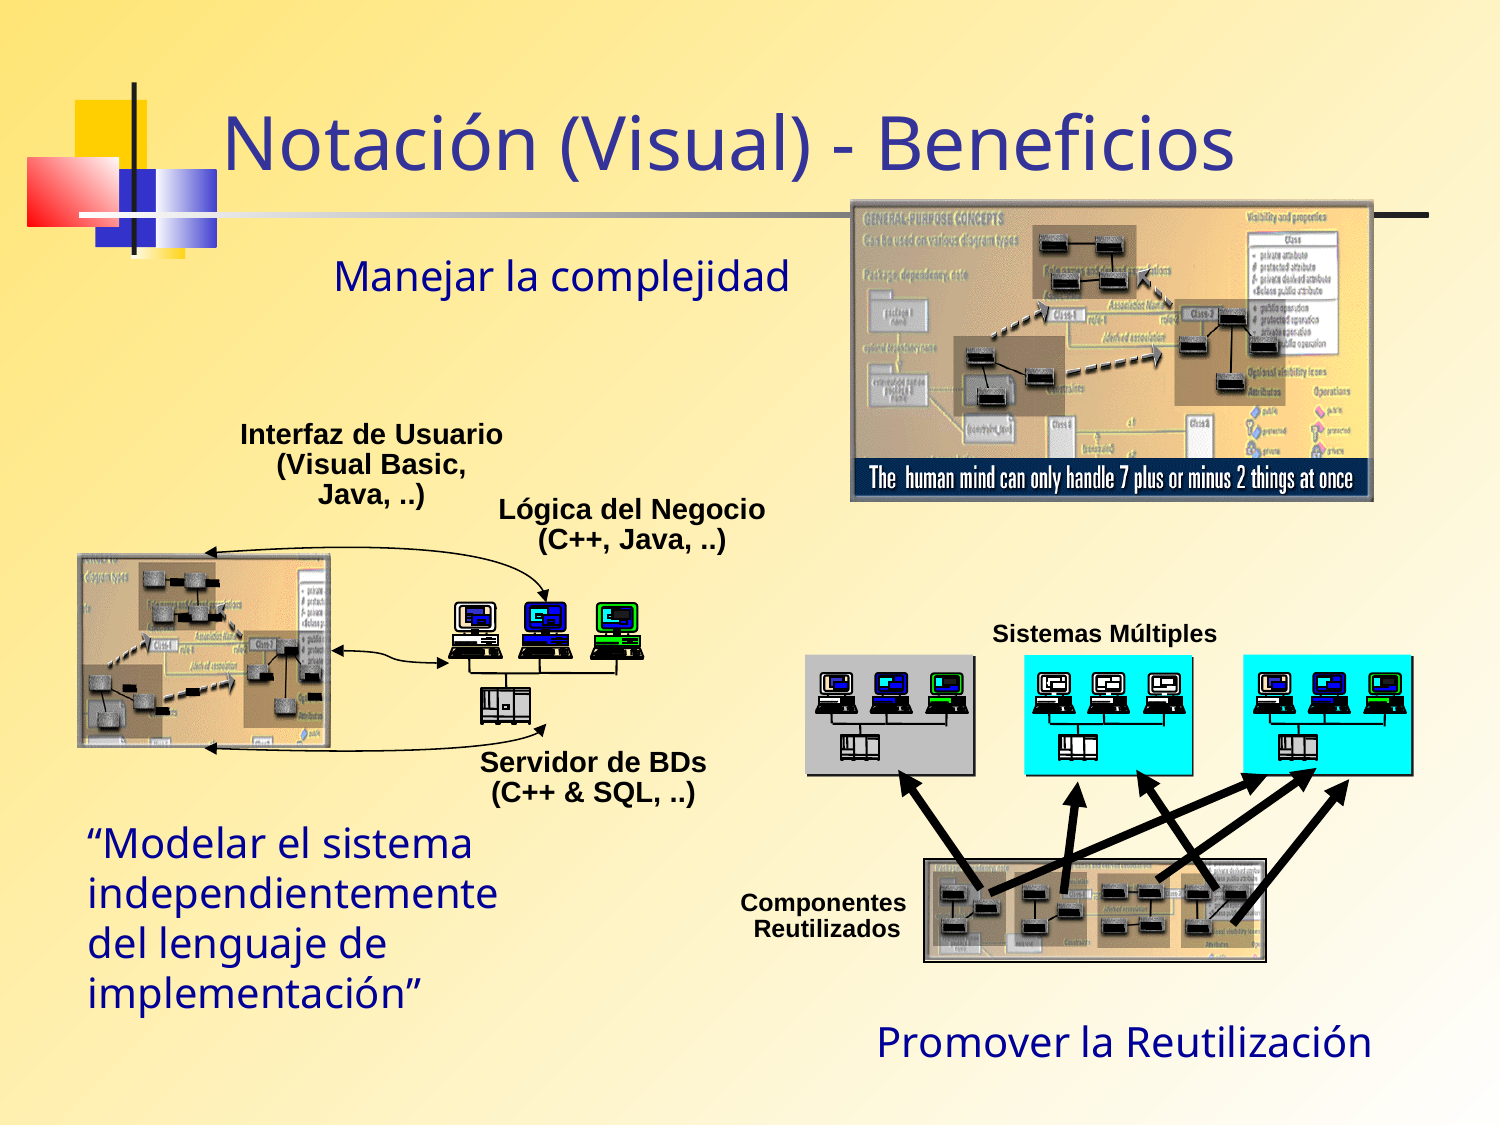

# Notación (Visual) - Beneficios
Manejar la complejidad
Interfaz de Usuario
(Visual Basic,
Java, ..)‏
Lógica del Negocio
(C++, Java, ..)‏
Sistemas Múltiples
Componentes
Reutilizados
Servidor de BDs
(C++ & SQL, ..)‏
“Modelar el sistema independientemente
del lenguaje de implementación”
Promover la Reutilización